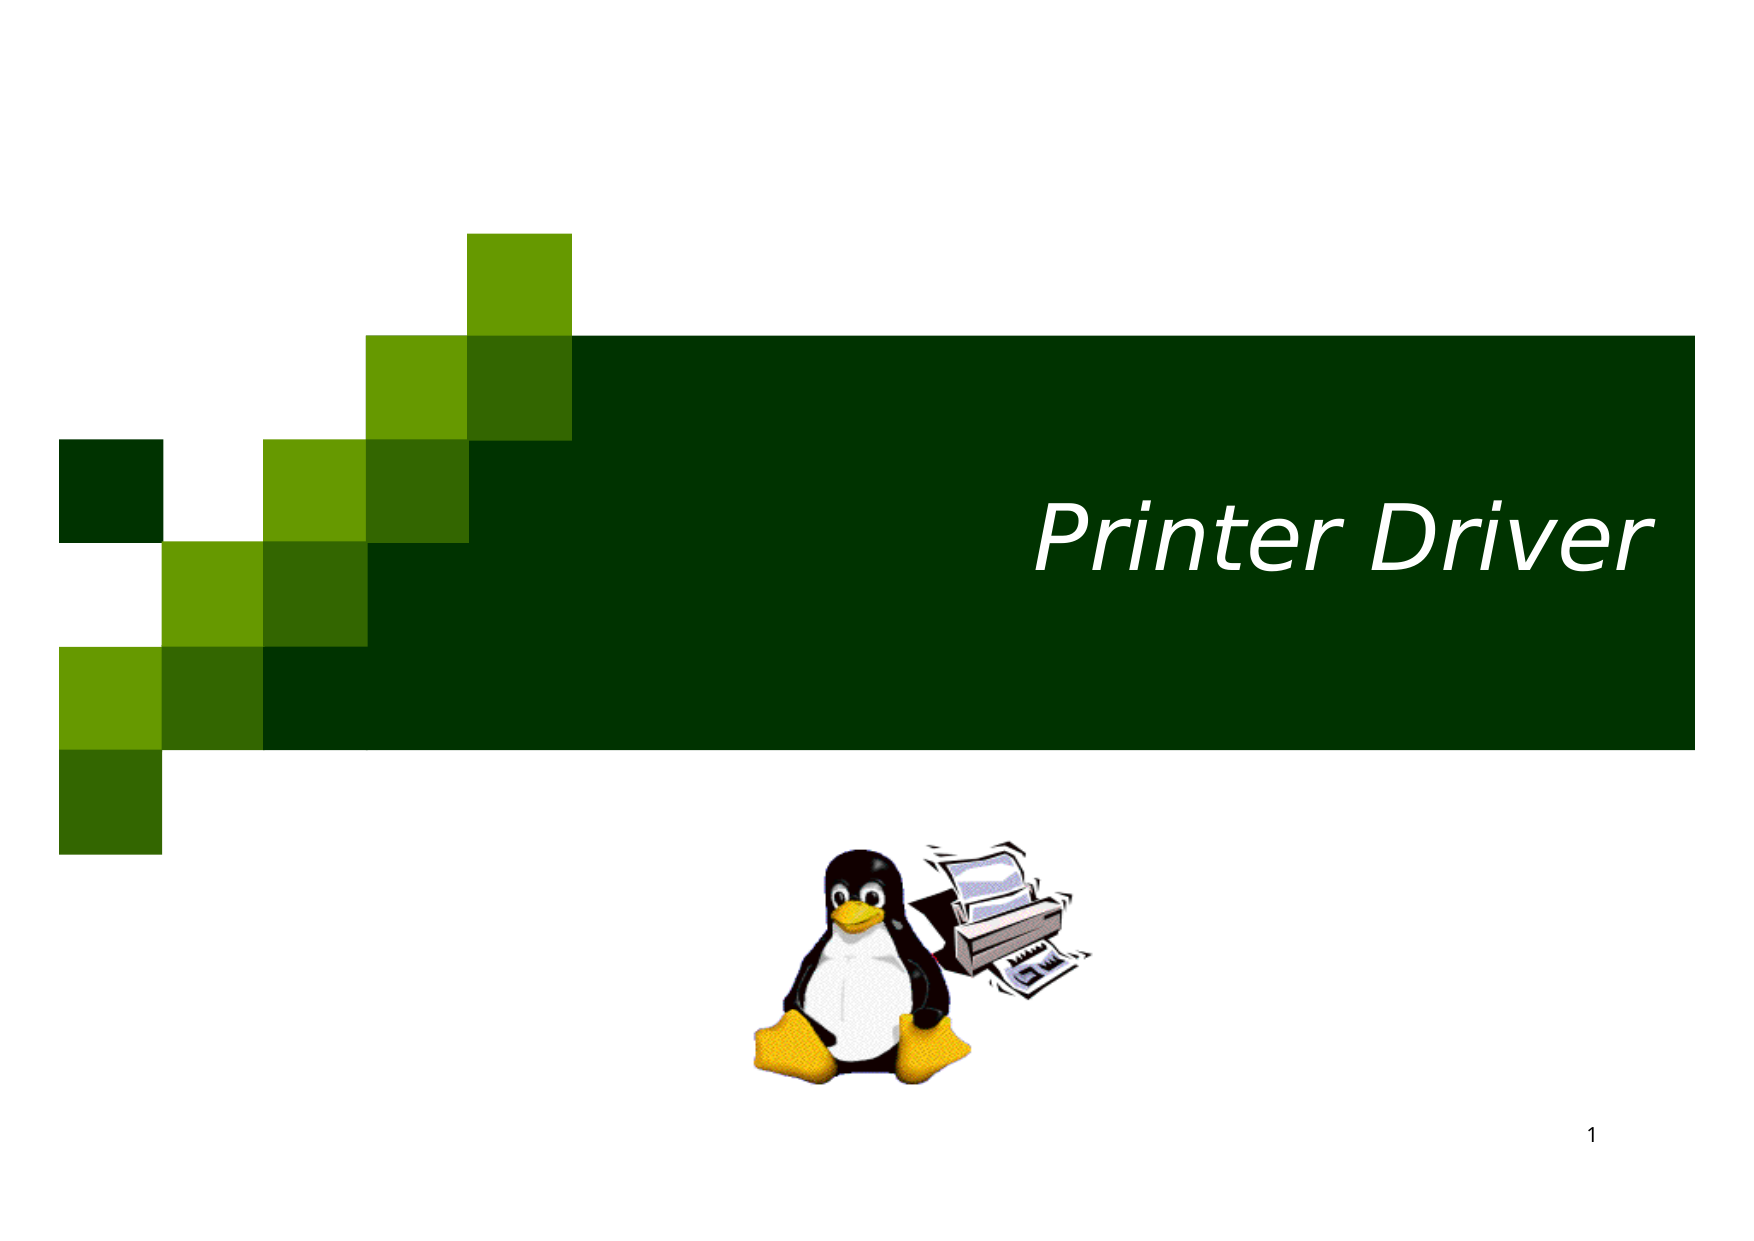

# Printer Driver
1
17 June 2003